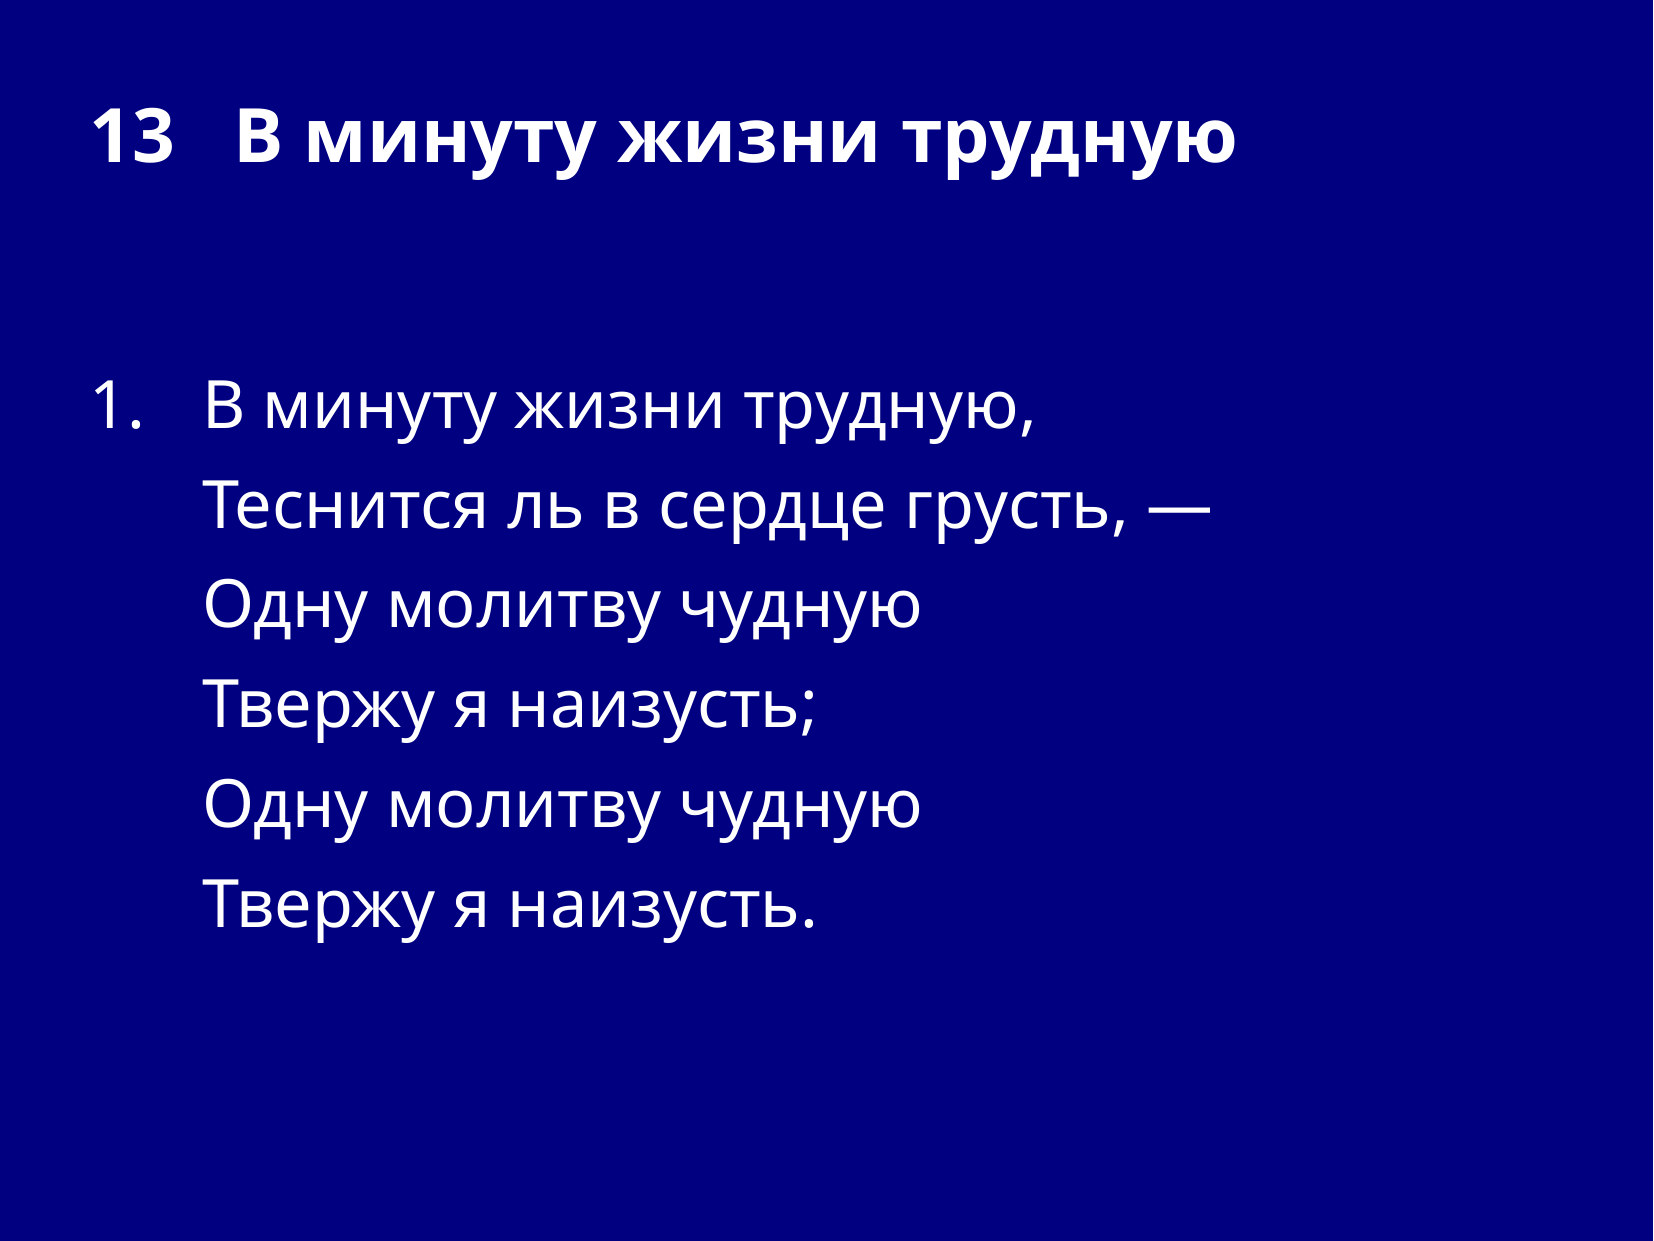

13 В минуту жизни трудную
1.	В минуту жизни трудную,
	Теснится ль в сердце грусть, —
	Одну молитву чудную
	Твержу я наизусть;
	Одну молитву чудную
	Твержу я наизусть.